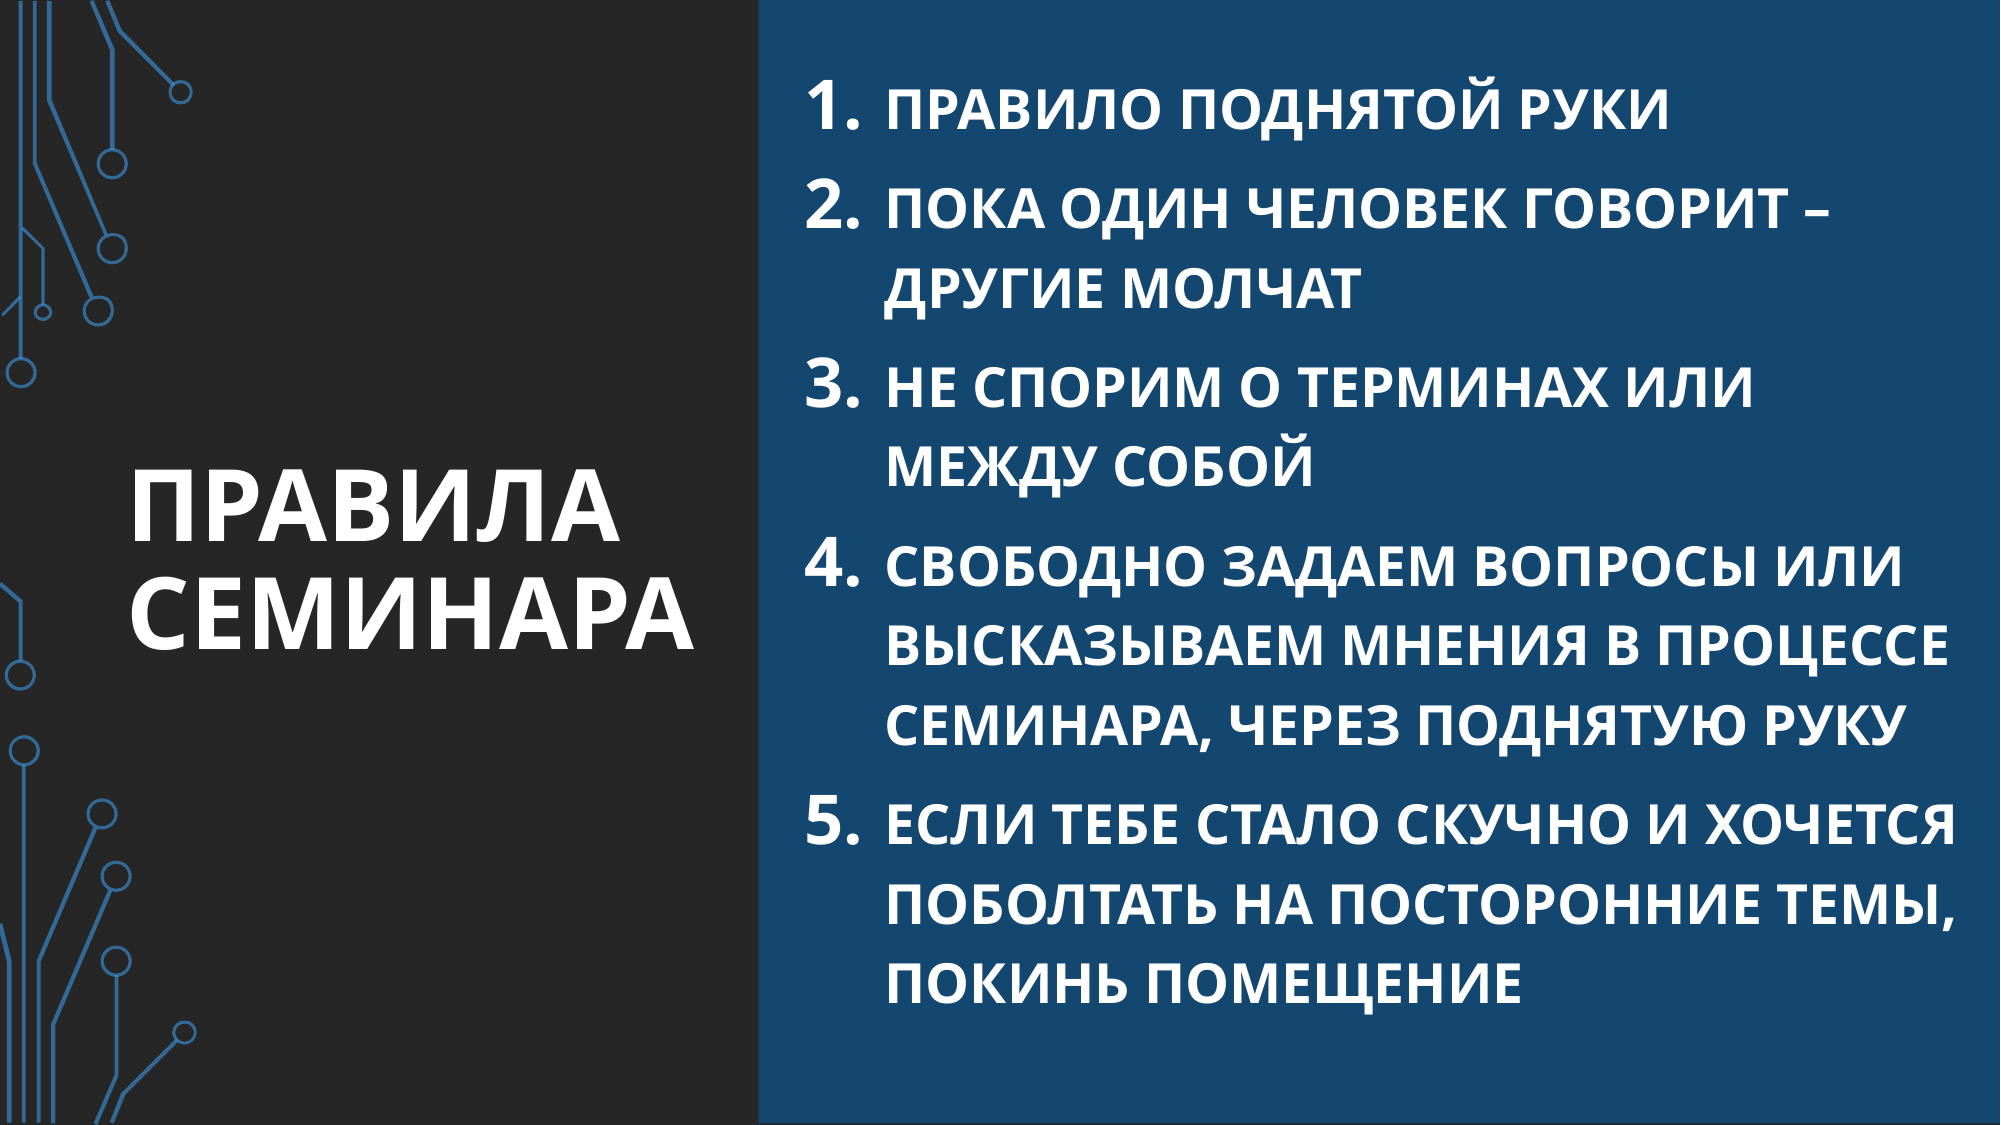

# Правила семинара
Правило поднятой руки
Пока один человек говорит – другие молчат
Не спорим о терминах или между собой
Свободно задаем вопросы или высказываем мнения в процессе семинара, через поднятую руку
Если тебе стало скучно и хочется поболтать на посторонние темы, покинь помещение